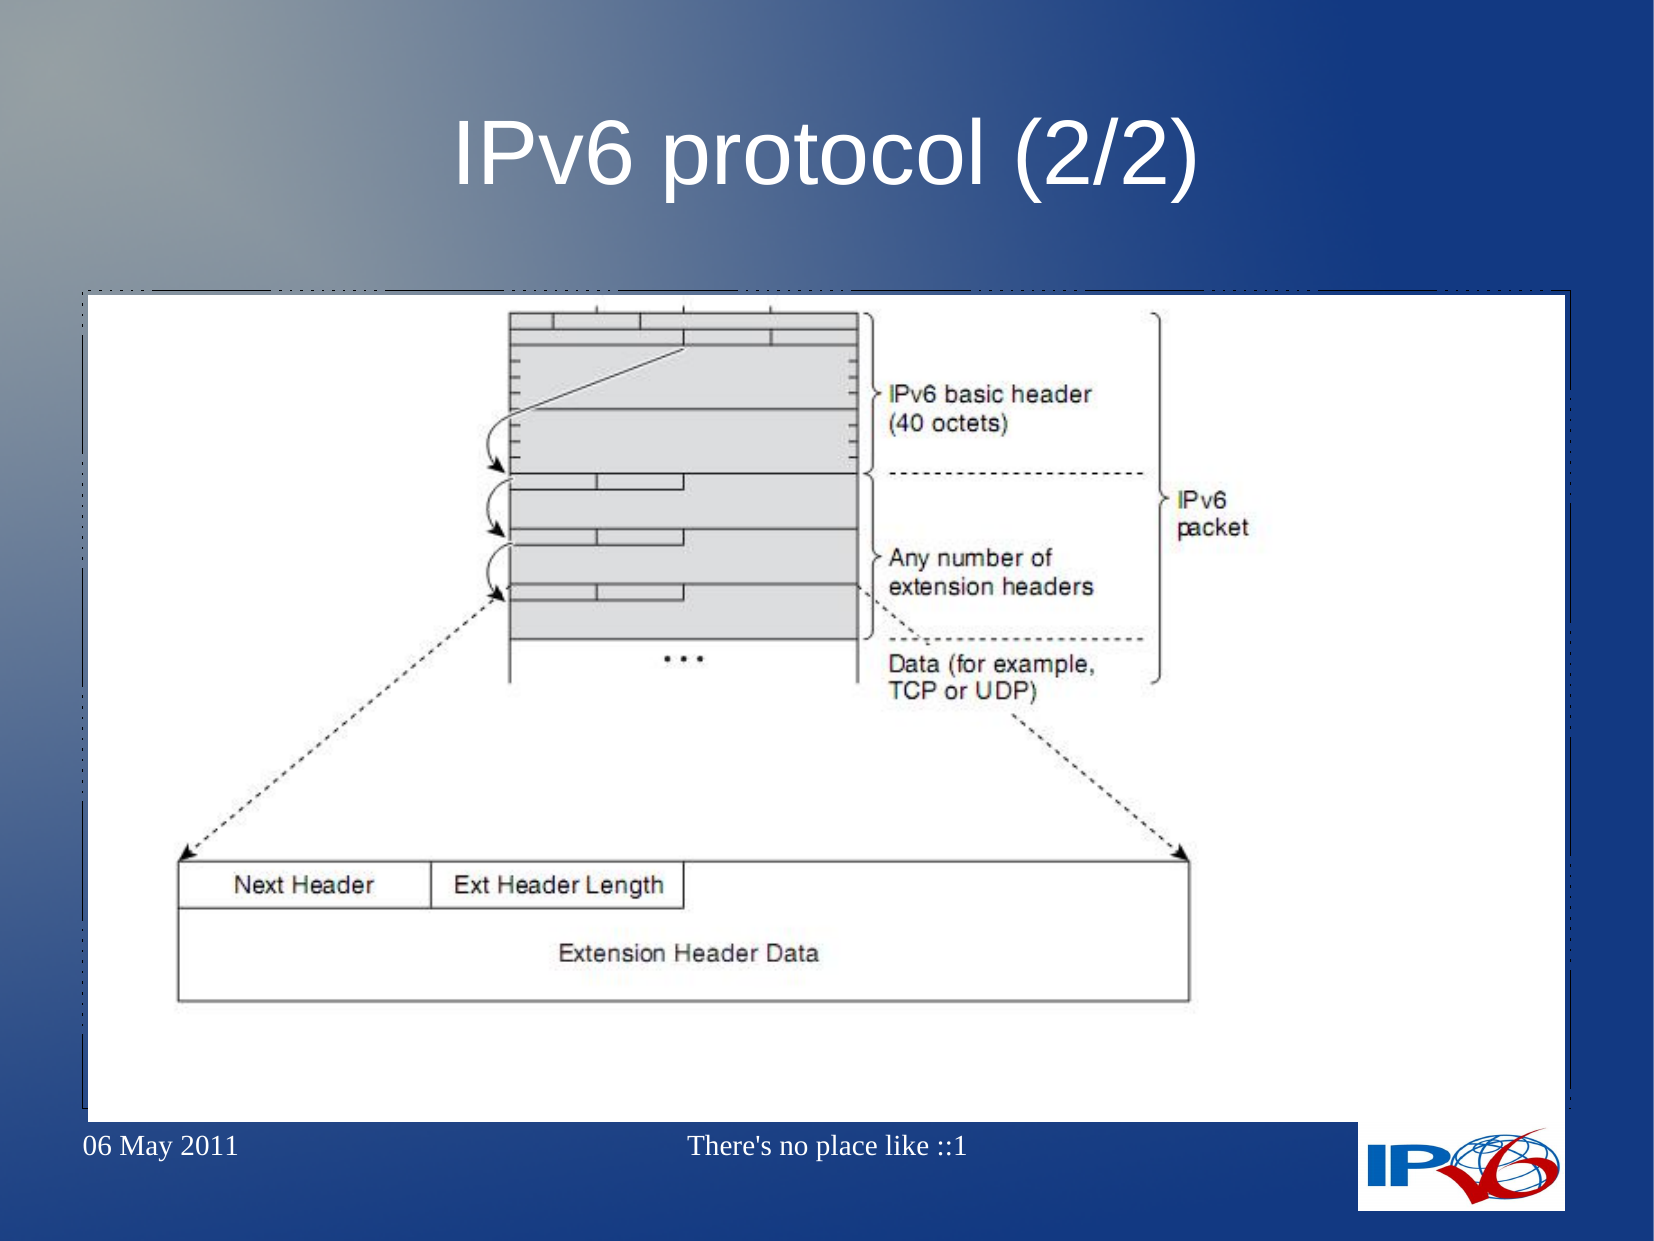

# IPv6 protocol (2/2)
Optional daisy-chained Header Extensions
Routing→Fragmentation→Authentication→etc)
IPsec (backported to IPv4)
ICMPv6
06 May 2011
There's no place like ::1